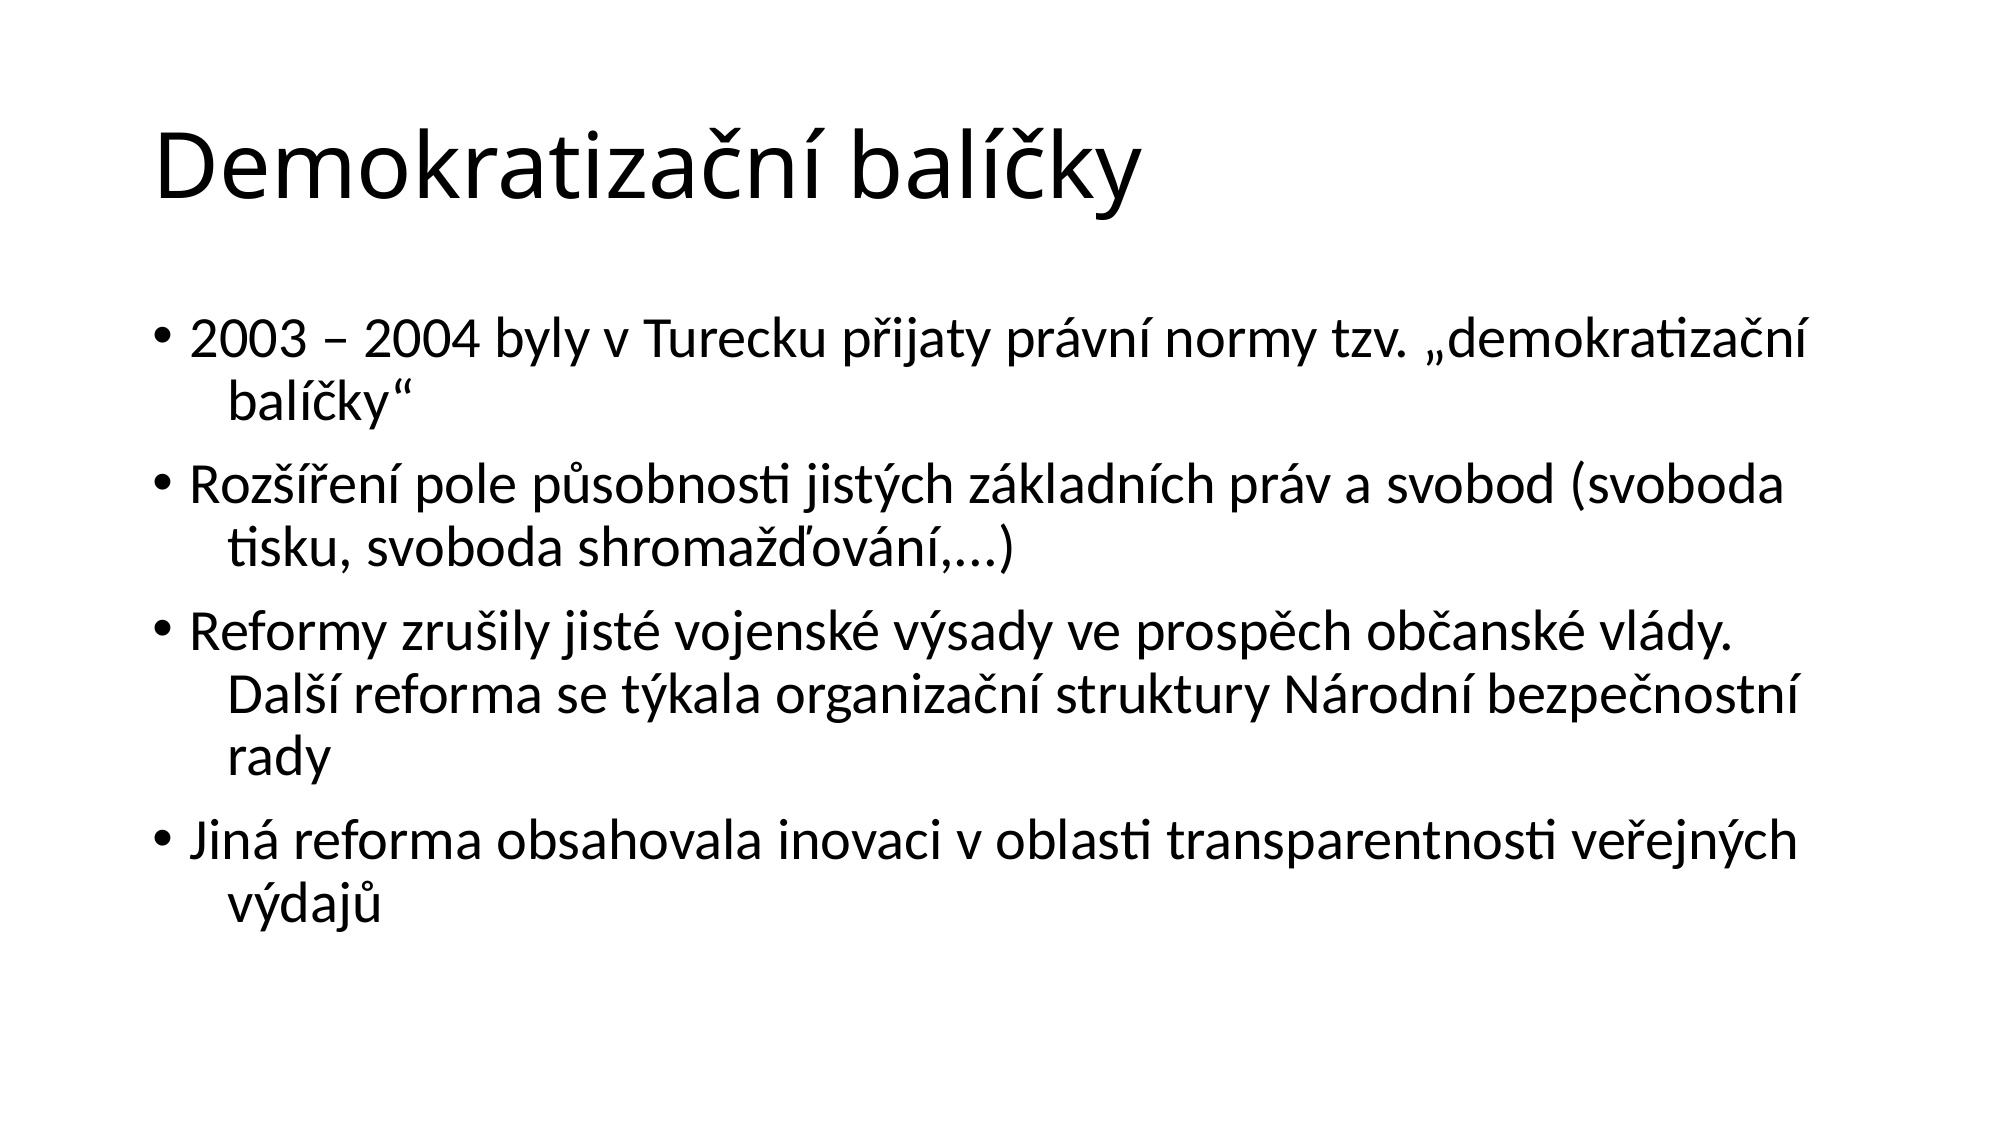

# Demokratizační balíčky
2003 – 2004 byly v Turecku přijaty právní normy tzv. „demokratizační balíčky“
Rozšíření pole působnosti jistých základních práv a svobod (svoboda tisku, svoboda shromažďování,...)
Reformy zrušily jisté vojenské výsady ve prospěch občanské vlády. Další reforma se týkala organizační struktury Národní bezpečnostní rady
Jiná reforma obsahovala inovaci v oblasti transparentnosti veřejných výdajů